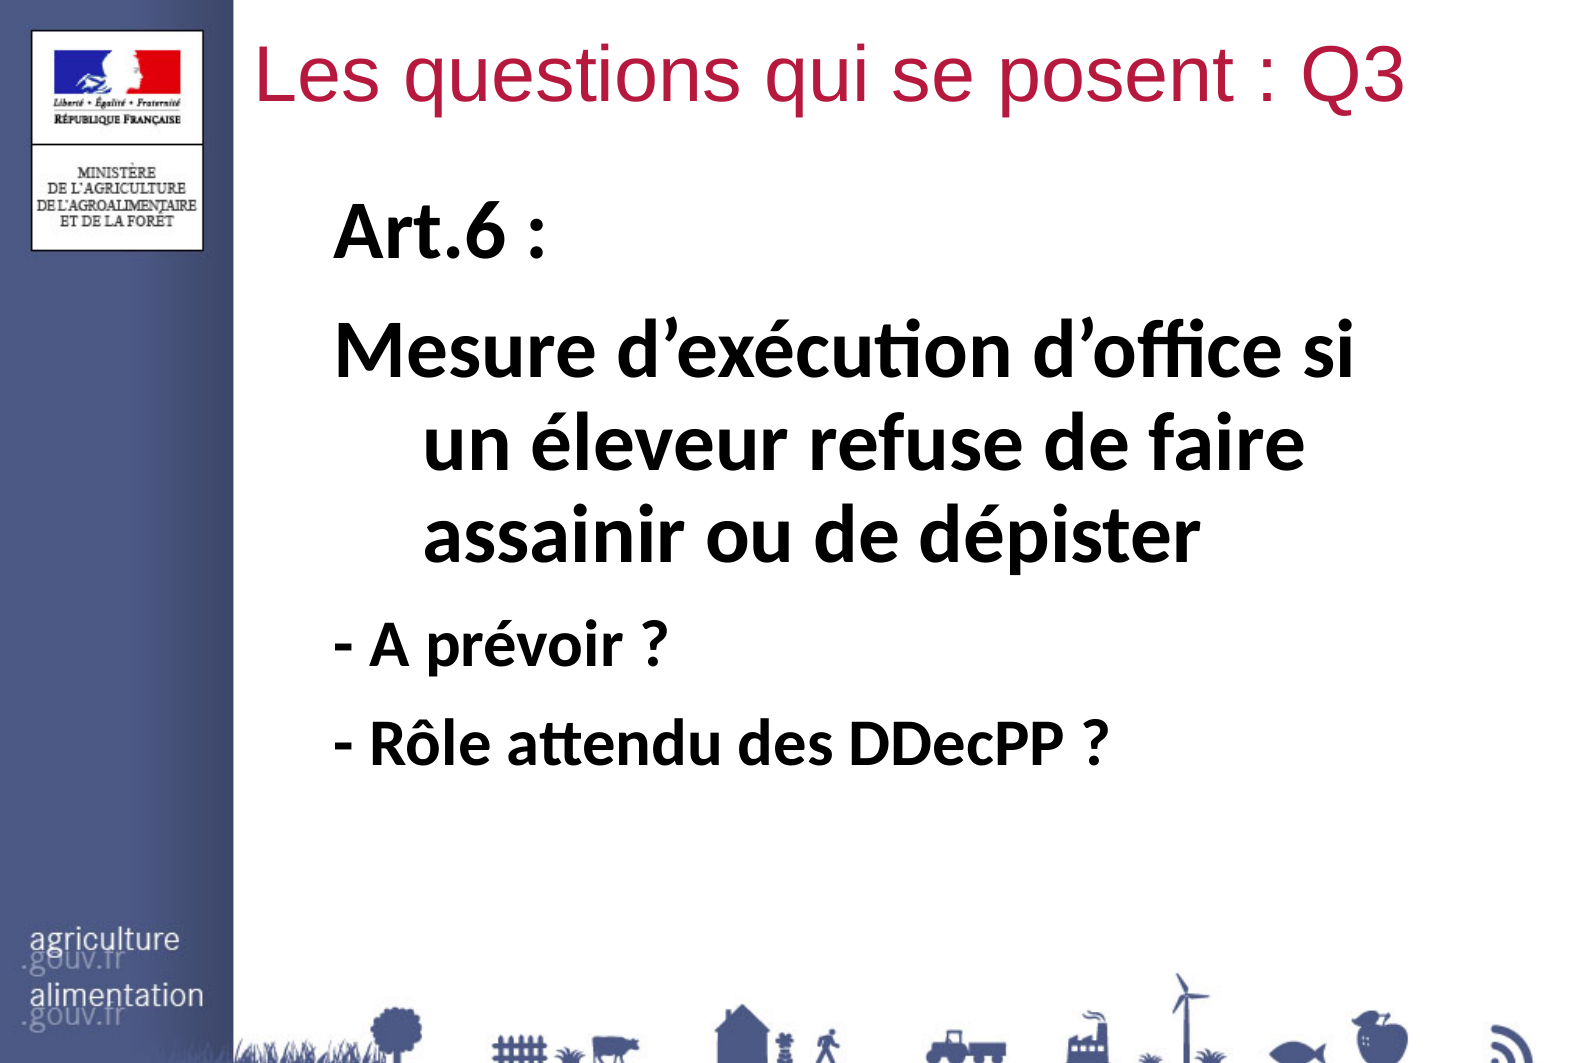

Les questions qui se posent : Q3
Art.6 :
Mesure d’exécution d’office si un éleveur refuse de faire assainir ou de dépister
- A prévoir ?
- Rôle attendu des DDecPP ?